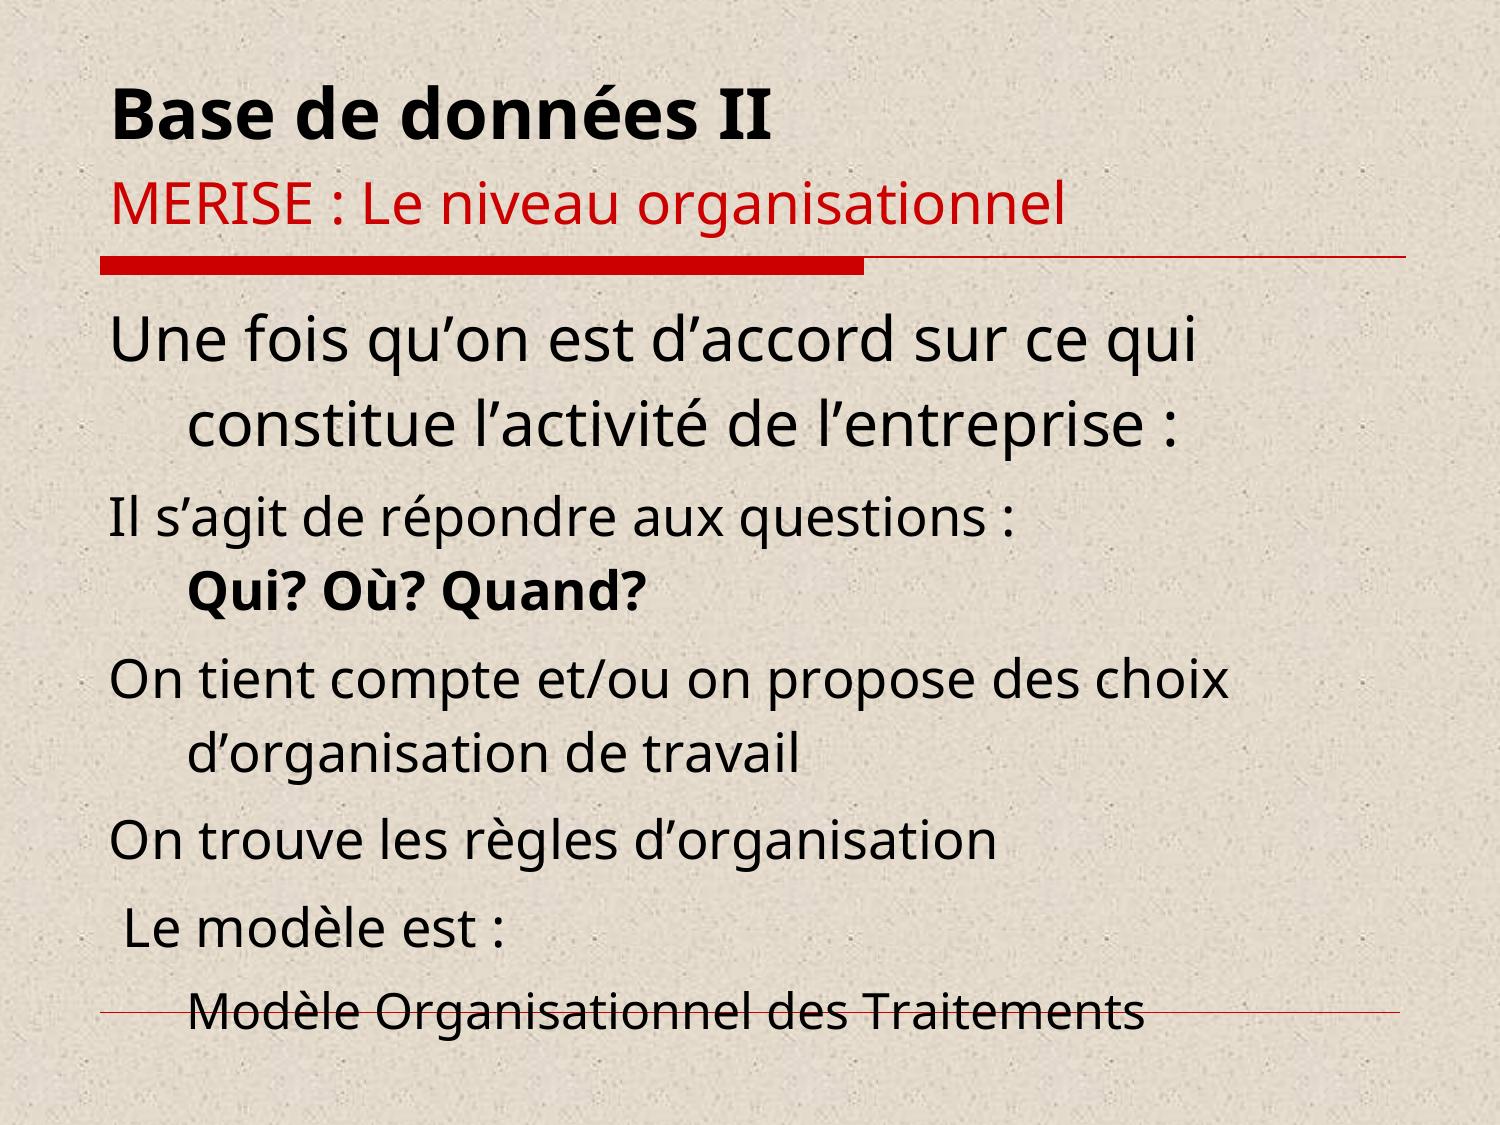

Base de données II
MERISE : Le niveau organisationnel
# Une fois qu’on est d’accord sur ce qui constitue l’activité de l’entreprise :
Il s’agit de répondre aux questions :
Qui? Où? Quand?
On tient compte et/ou on propose des choix d’organisation de travail
On trouve les règles d’organisation
 Le modèle est :
Modèle Organisationnel des Traitements